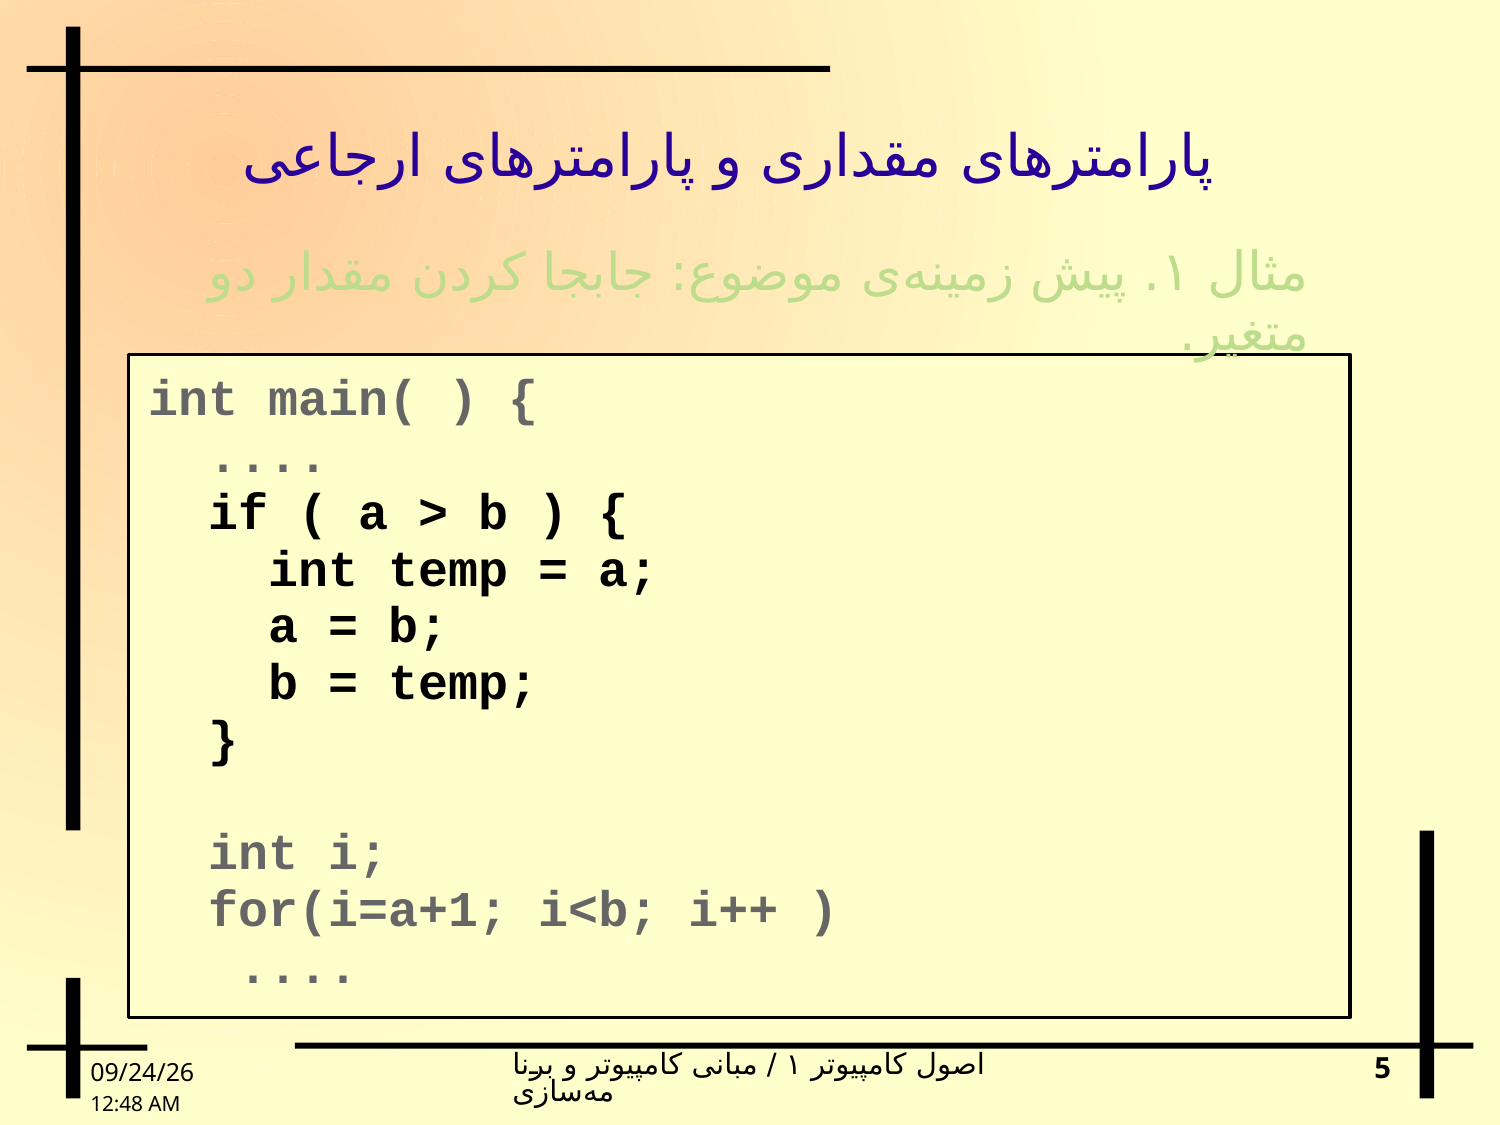

پارامترهای مقداری و پارامترهای ارجاعی
مثال ۱. پیش زمینه‌ی موضوع: جابجا کردن مقدار دو متغیر.
# int main( ) {
 ....
 if ( a > b ) {
 int temp = a;
 a = b;
 b = temp;
 }
 int i;
 for(i=a+1; i<b; i++ )
 ....
اصول کامپیوتر ۱ / مبانی کامپیوتر و برنامه‌سازی
5